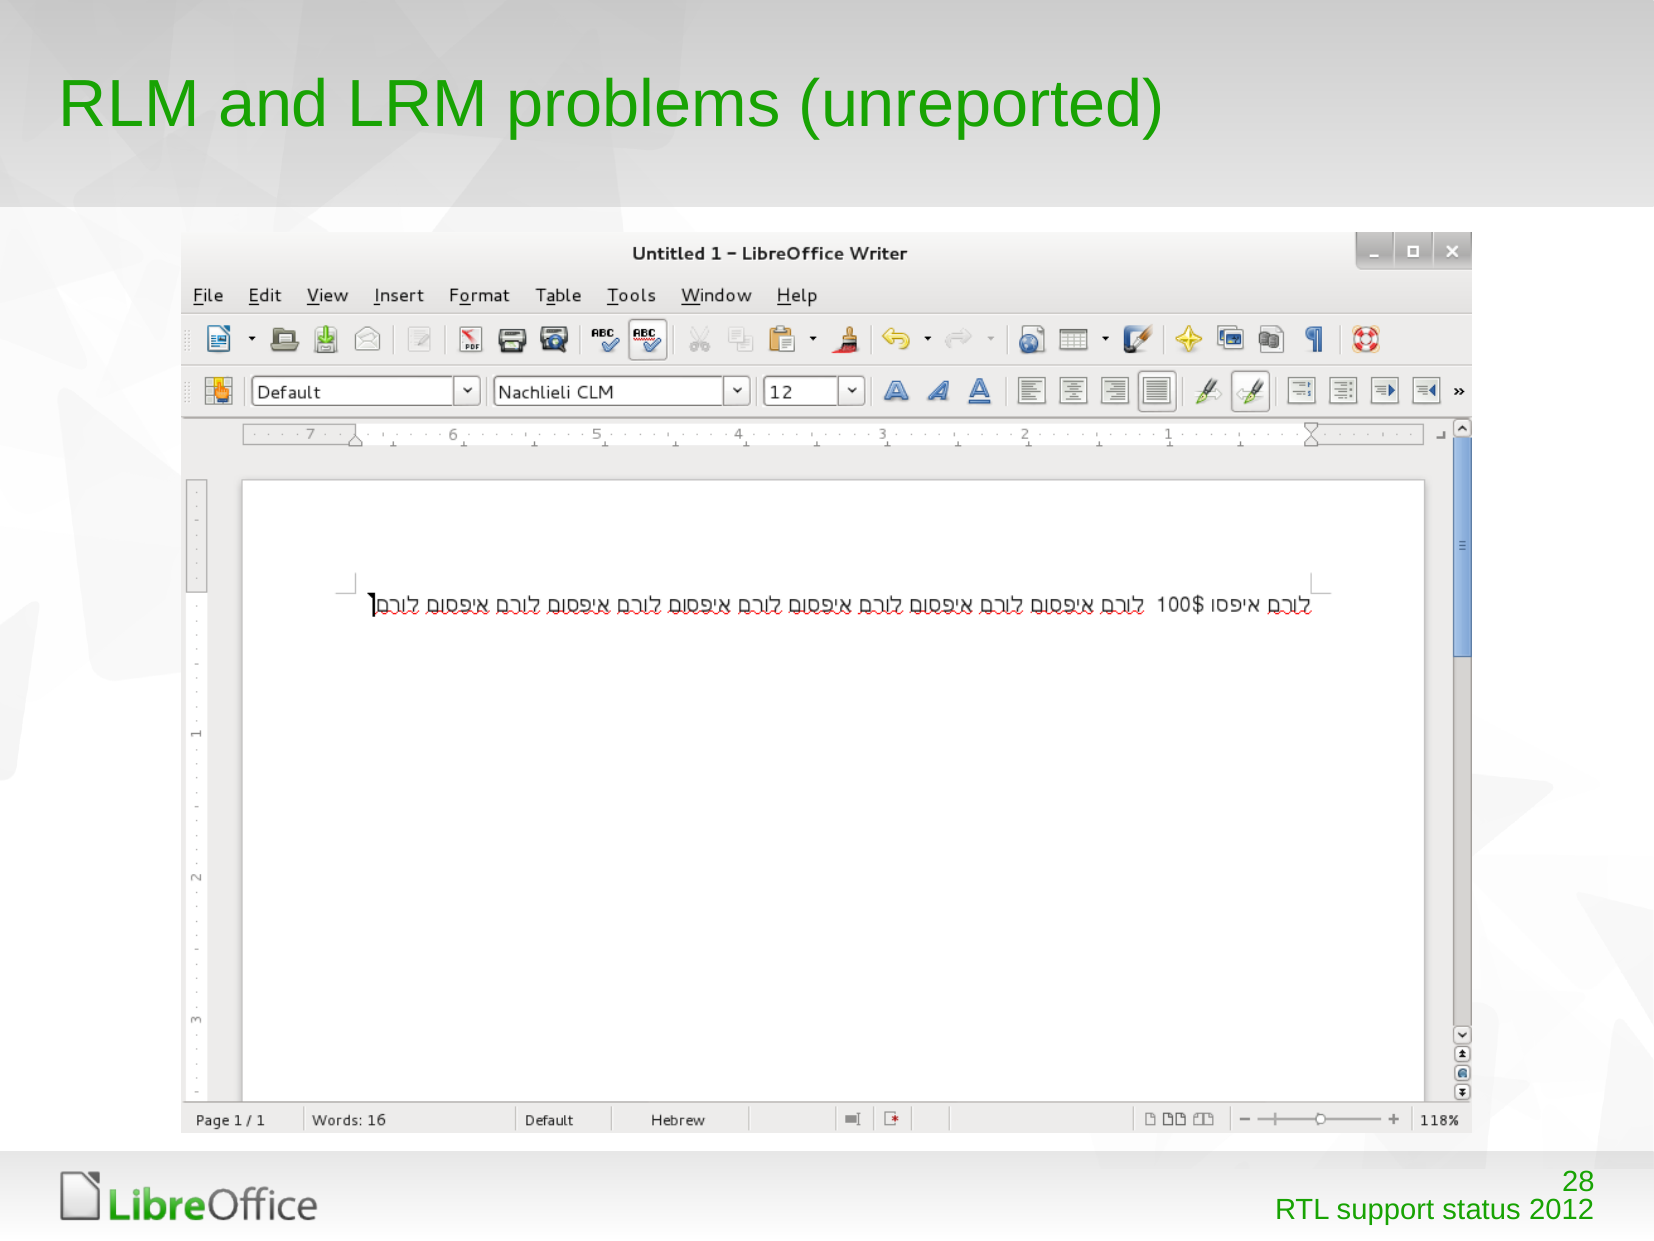

# RLM and LRM problems (unreported)
28
RTL support status 2012